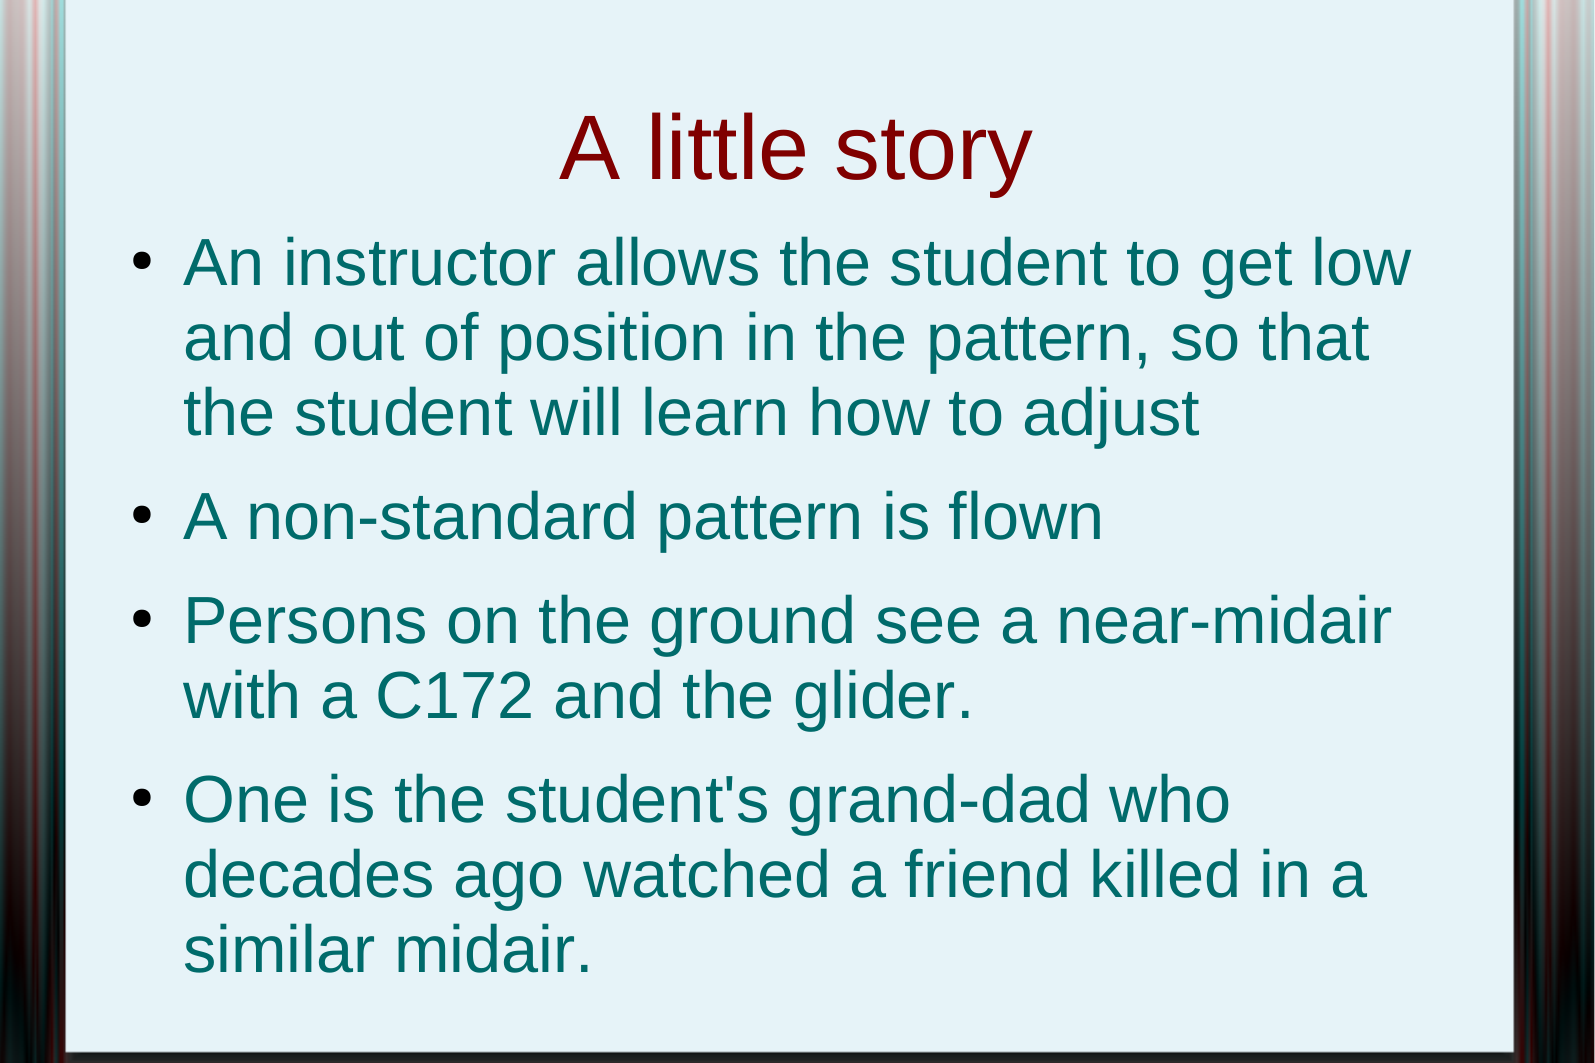

# A little story
An instructor allows the student to get low and out of position in the pattern, so that the student will learn how to adjust
A non-standard pattern is flown
Persons on the ground see a near-midair with a C172 and the glider.
One is the student's grand-dad who decades ago watched a friend killed in a similar midair.